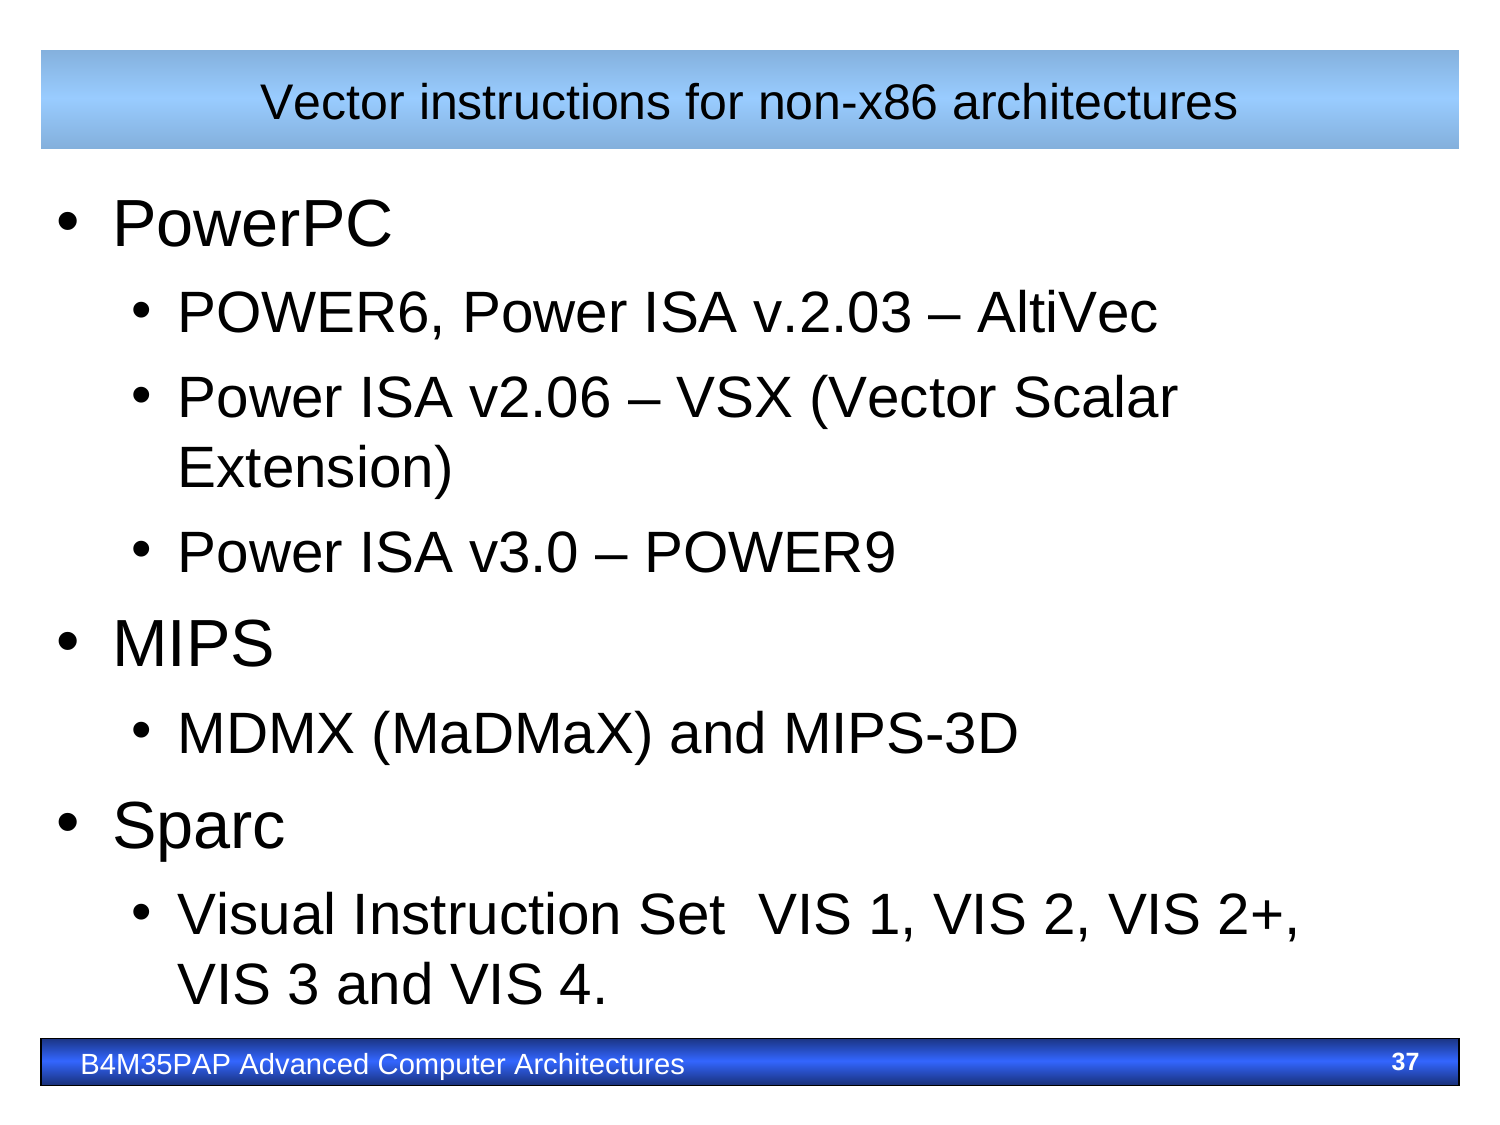

# Vector instructions for non-x86 architectures
PowerPC
POWER6, Power ISA v.2.03 – AltiVec
Power ISA v2.06 – VSX (Vector Scalar Extension)
Power ISA v3.0 – POWER9
MIPS
MDMX (MaDMaX) and MIPS-3D
Sparc
Visual Instruction Set VIS 1, VIS 2, VIS 2+, VIS 3 and VIS 4.